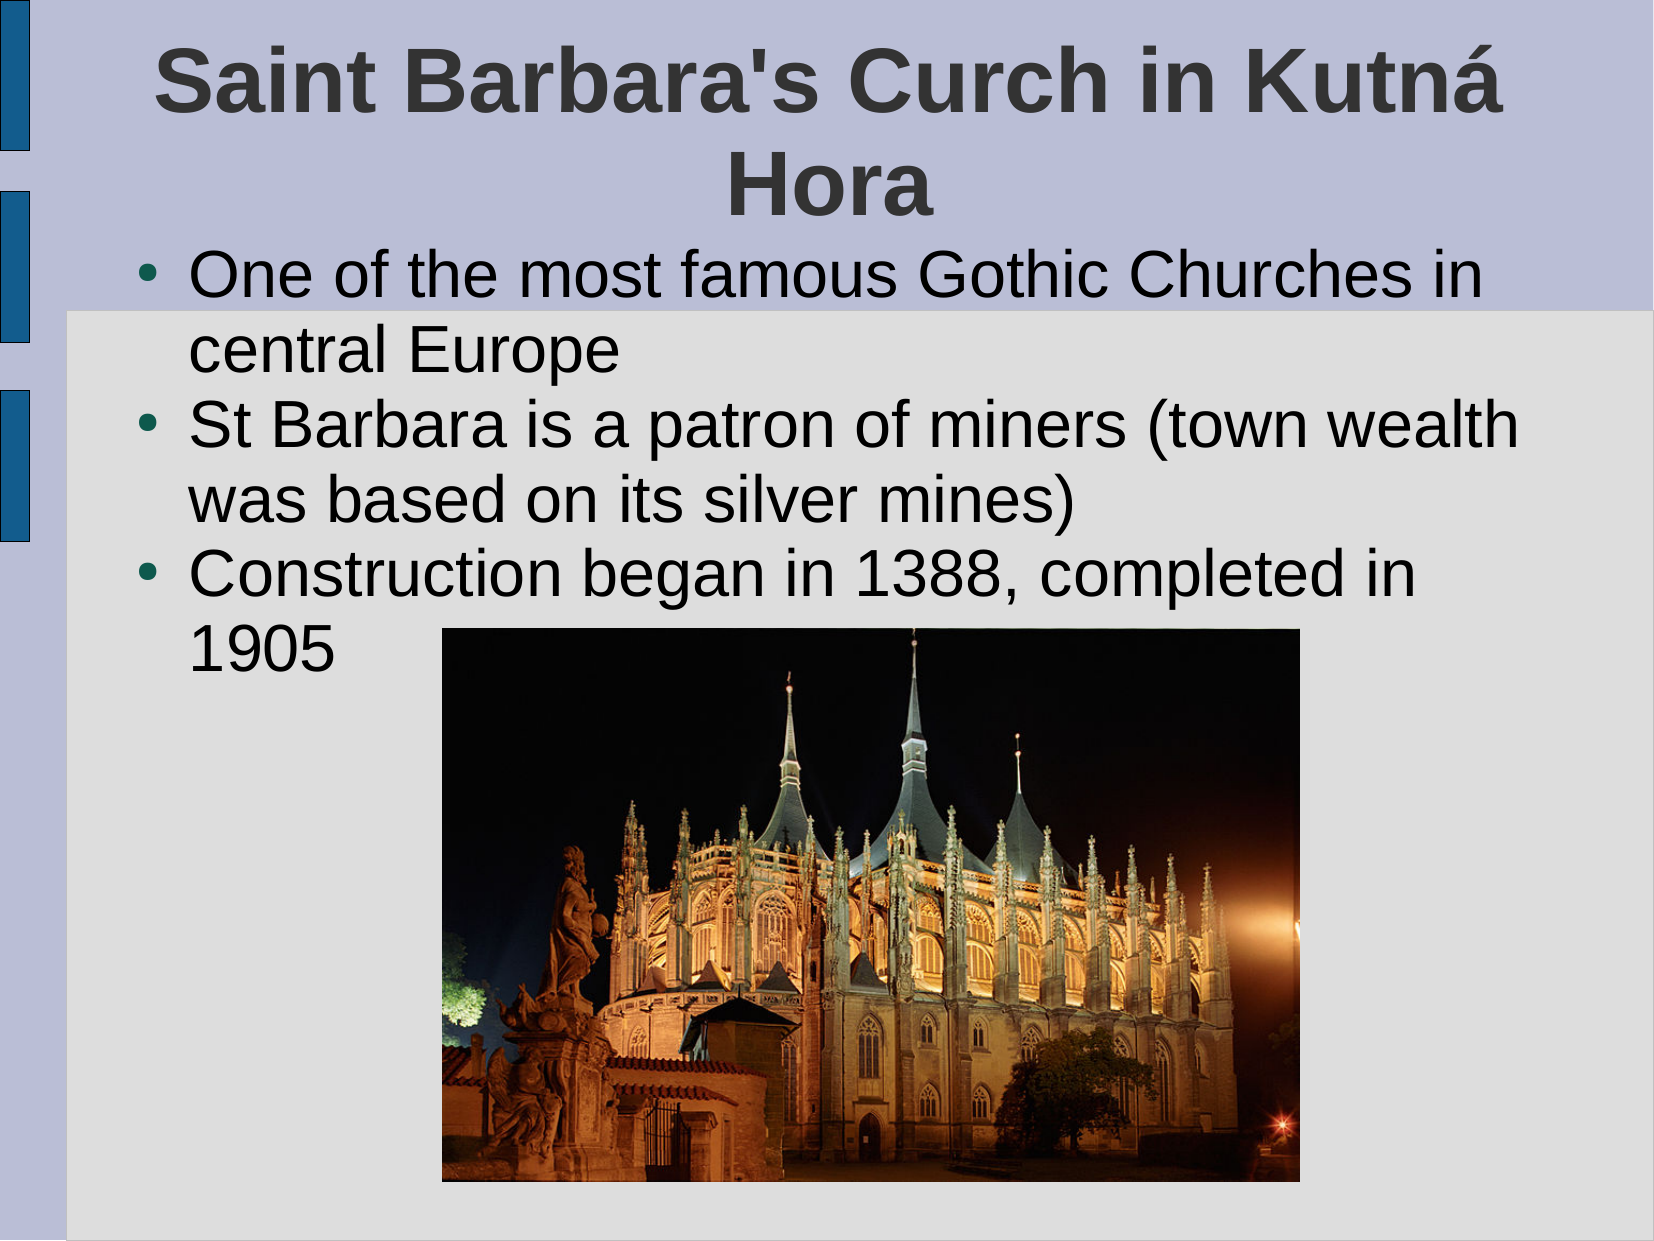

# Saint Barbara's Curch in Kutná Hora
One of the most famous Gothic Churches in central Europe
St Barbara is a patron of miners (town wealth was based on its silver mines)
Construction began in 1388, completed in 1905